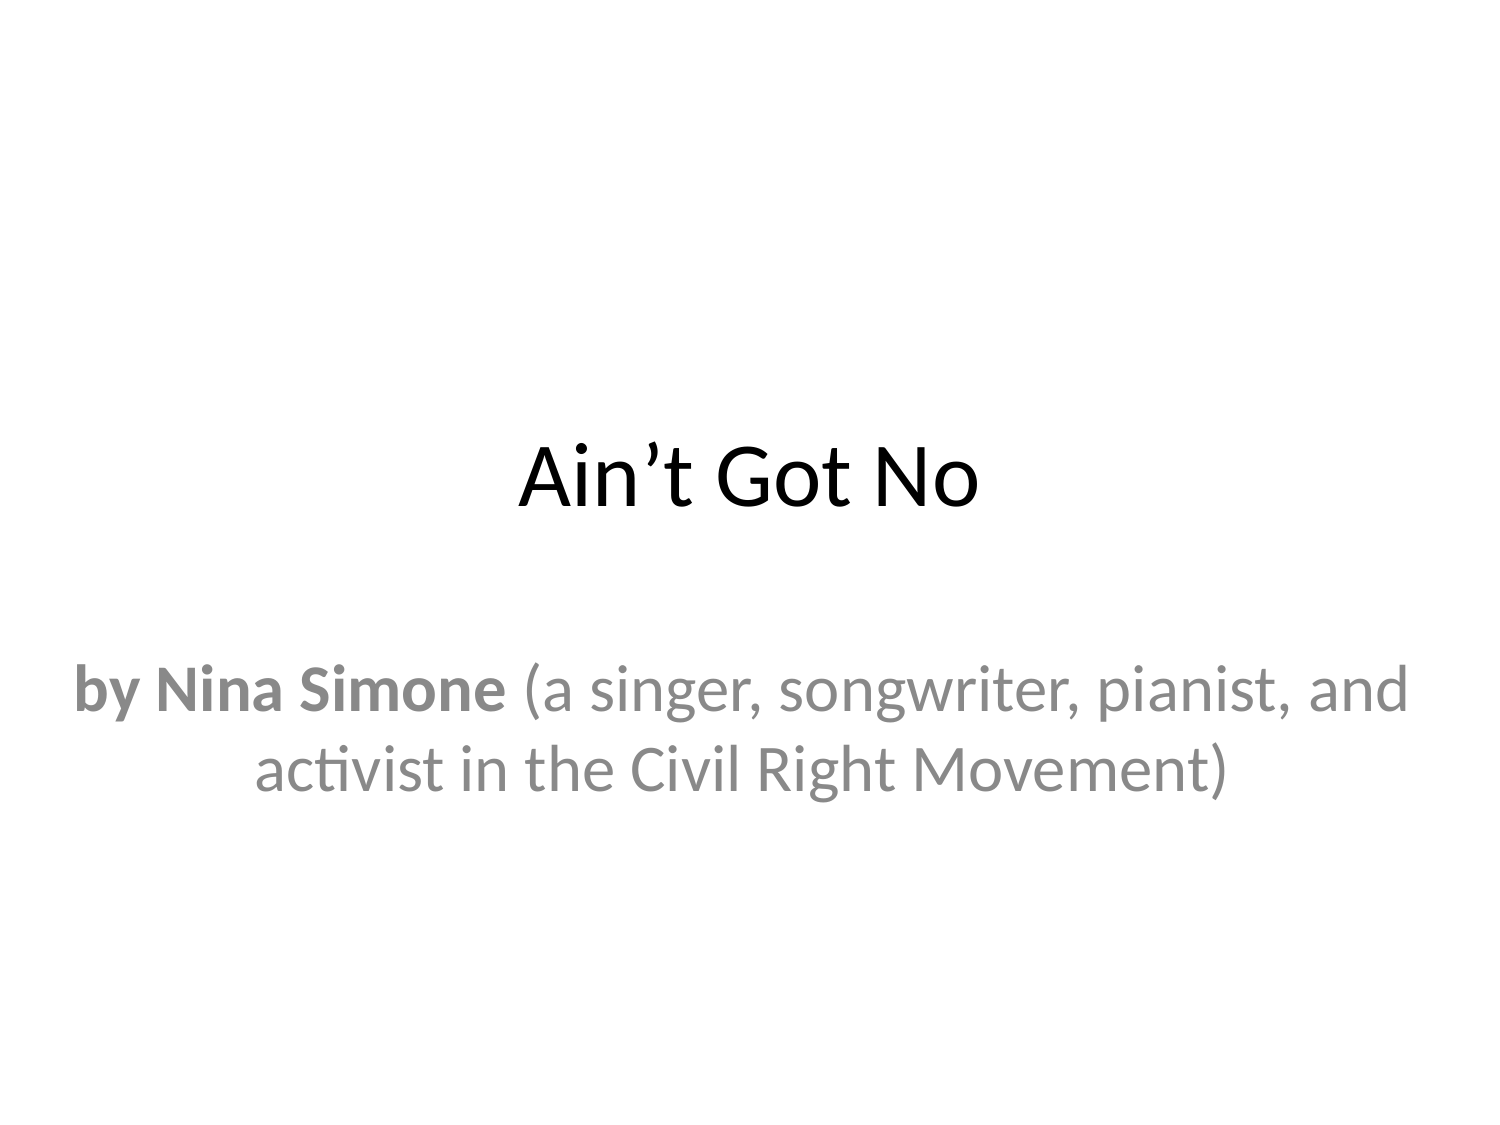

# Ain’t Got No
by Nina Simone (a singer, songwriter, pianist, and activist in the Civil Right Movement)